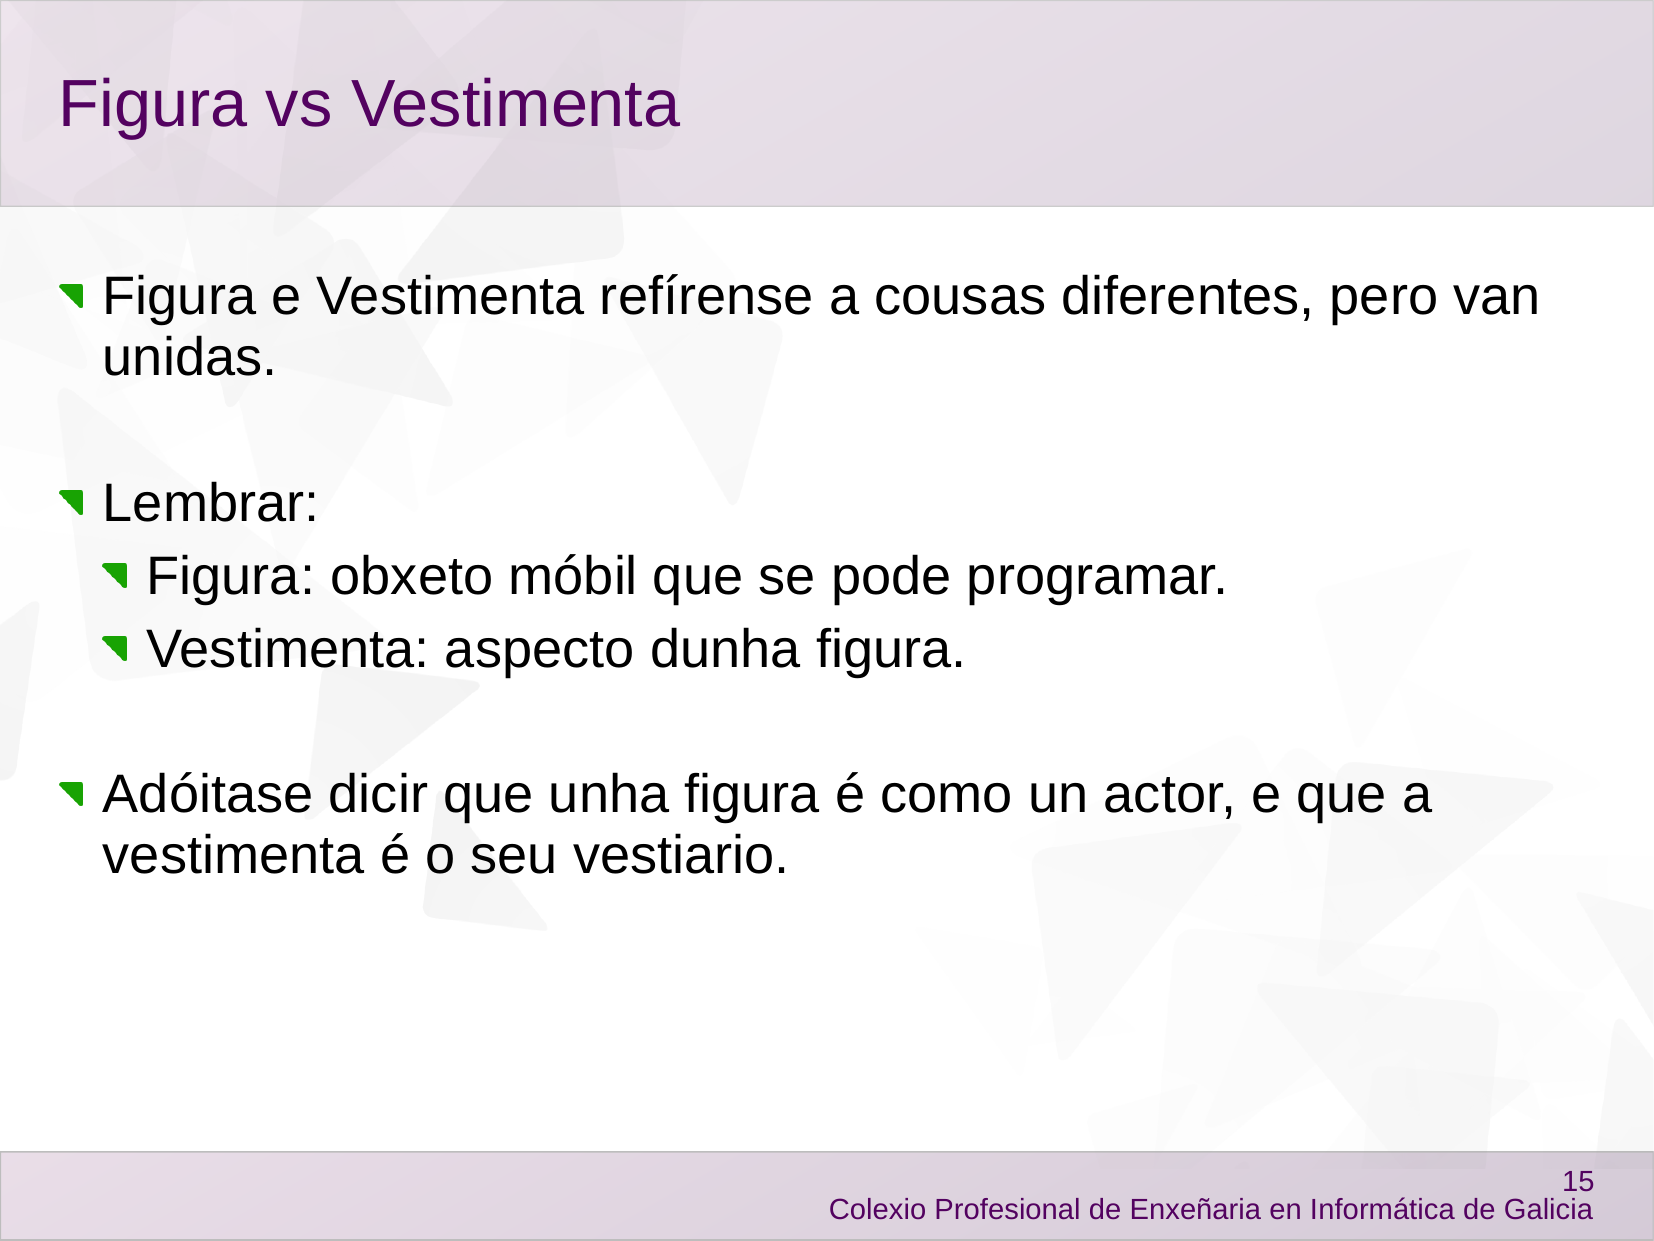

# Figura vs Vestimenta
Figura e Vestimenta refírense a cousas diferentes, pero van unidas.
Lembrar:
Figura: obxeto móbil que se pode programar.
Vestimenta: aspecto dunha figura.
Adóitase dicir que unha figura é como un actor, e que a vestimenta é o seu vestiario.
15
Colexio Profesional de Enxeñaria en Informática de Galicia